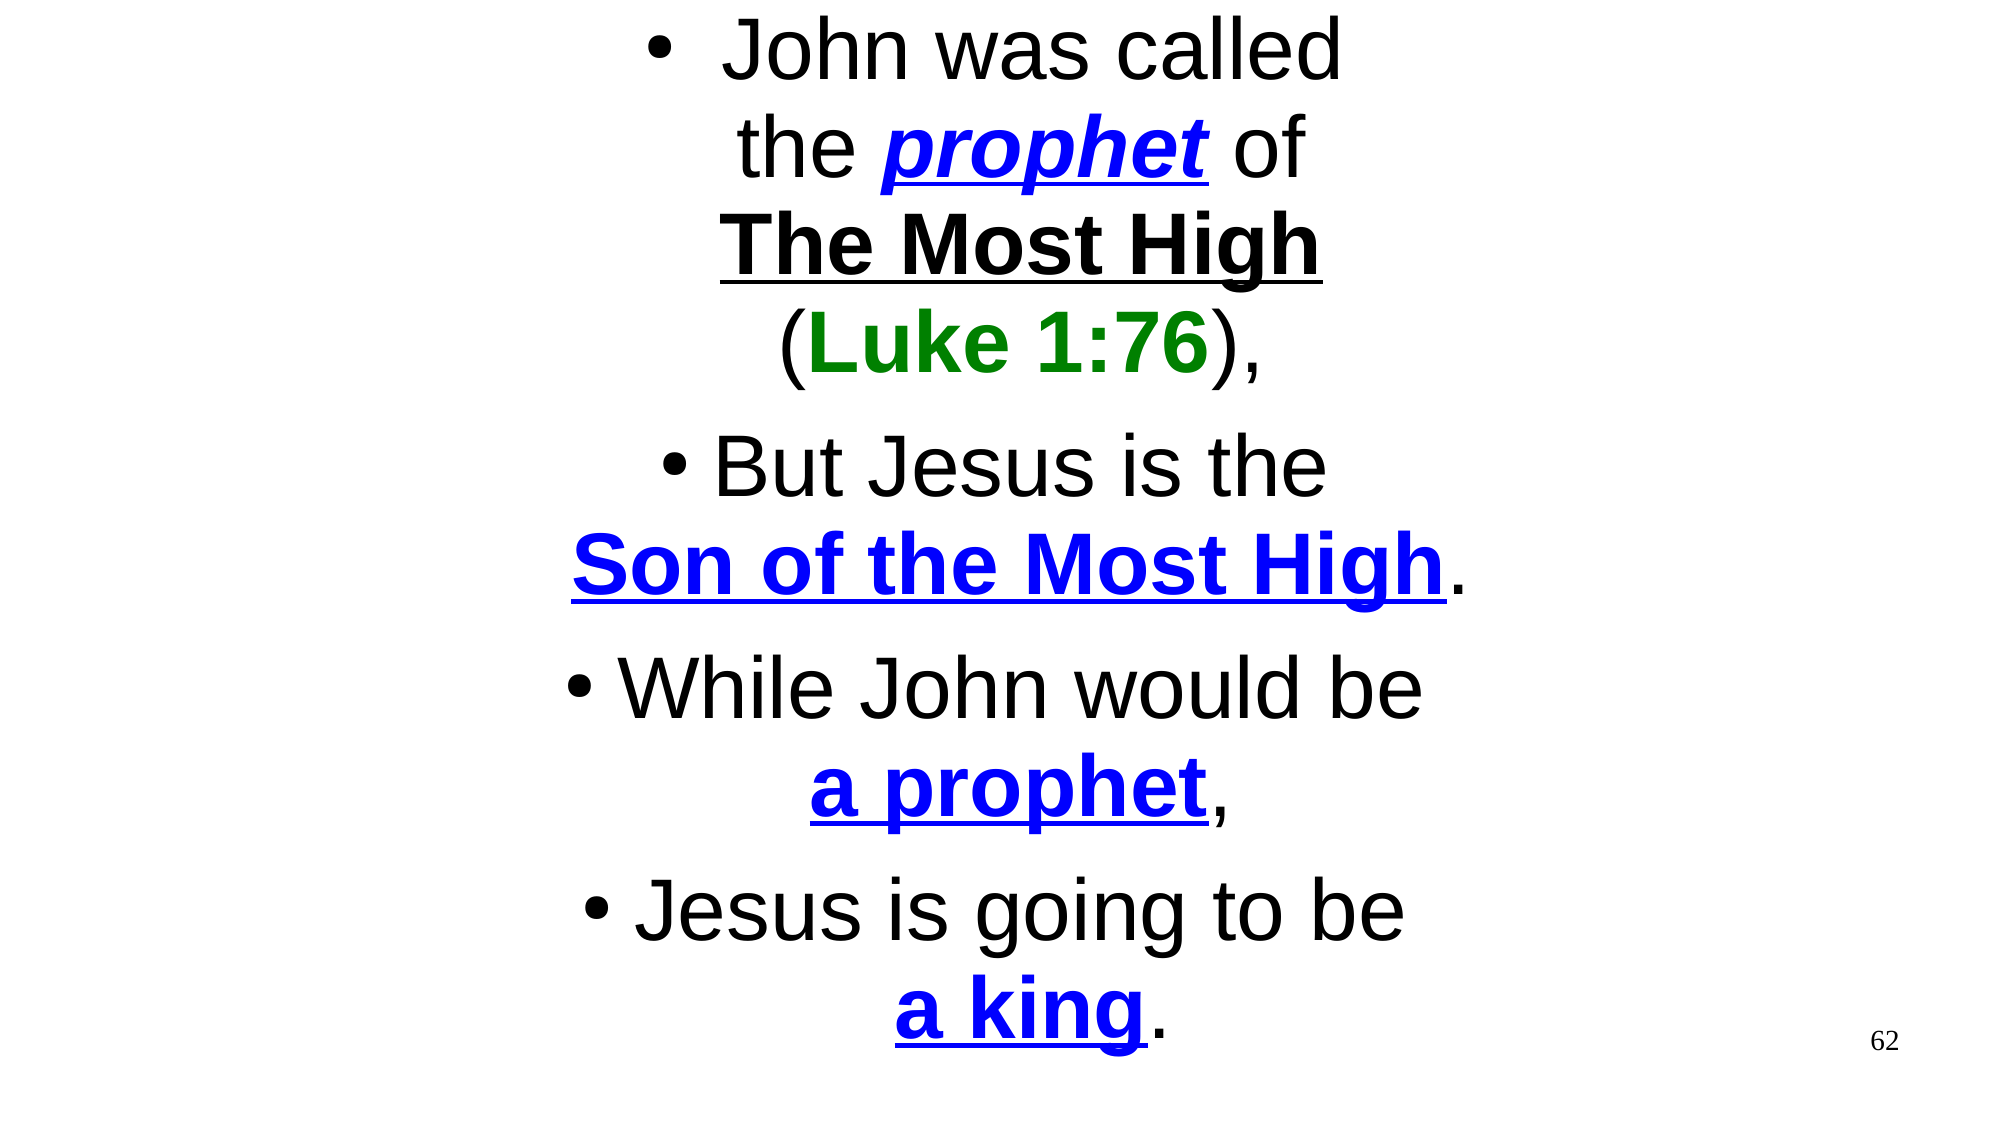

# John was called the prophet of The Most High (Luke 1:76),
But Jesus is the
Son of the Most High.
While John would be
a prophet,
Jesus is going to be
a king.
62